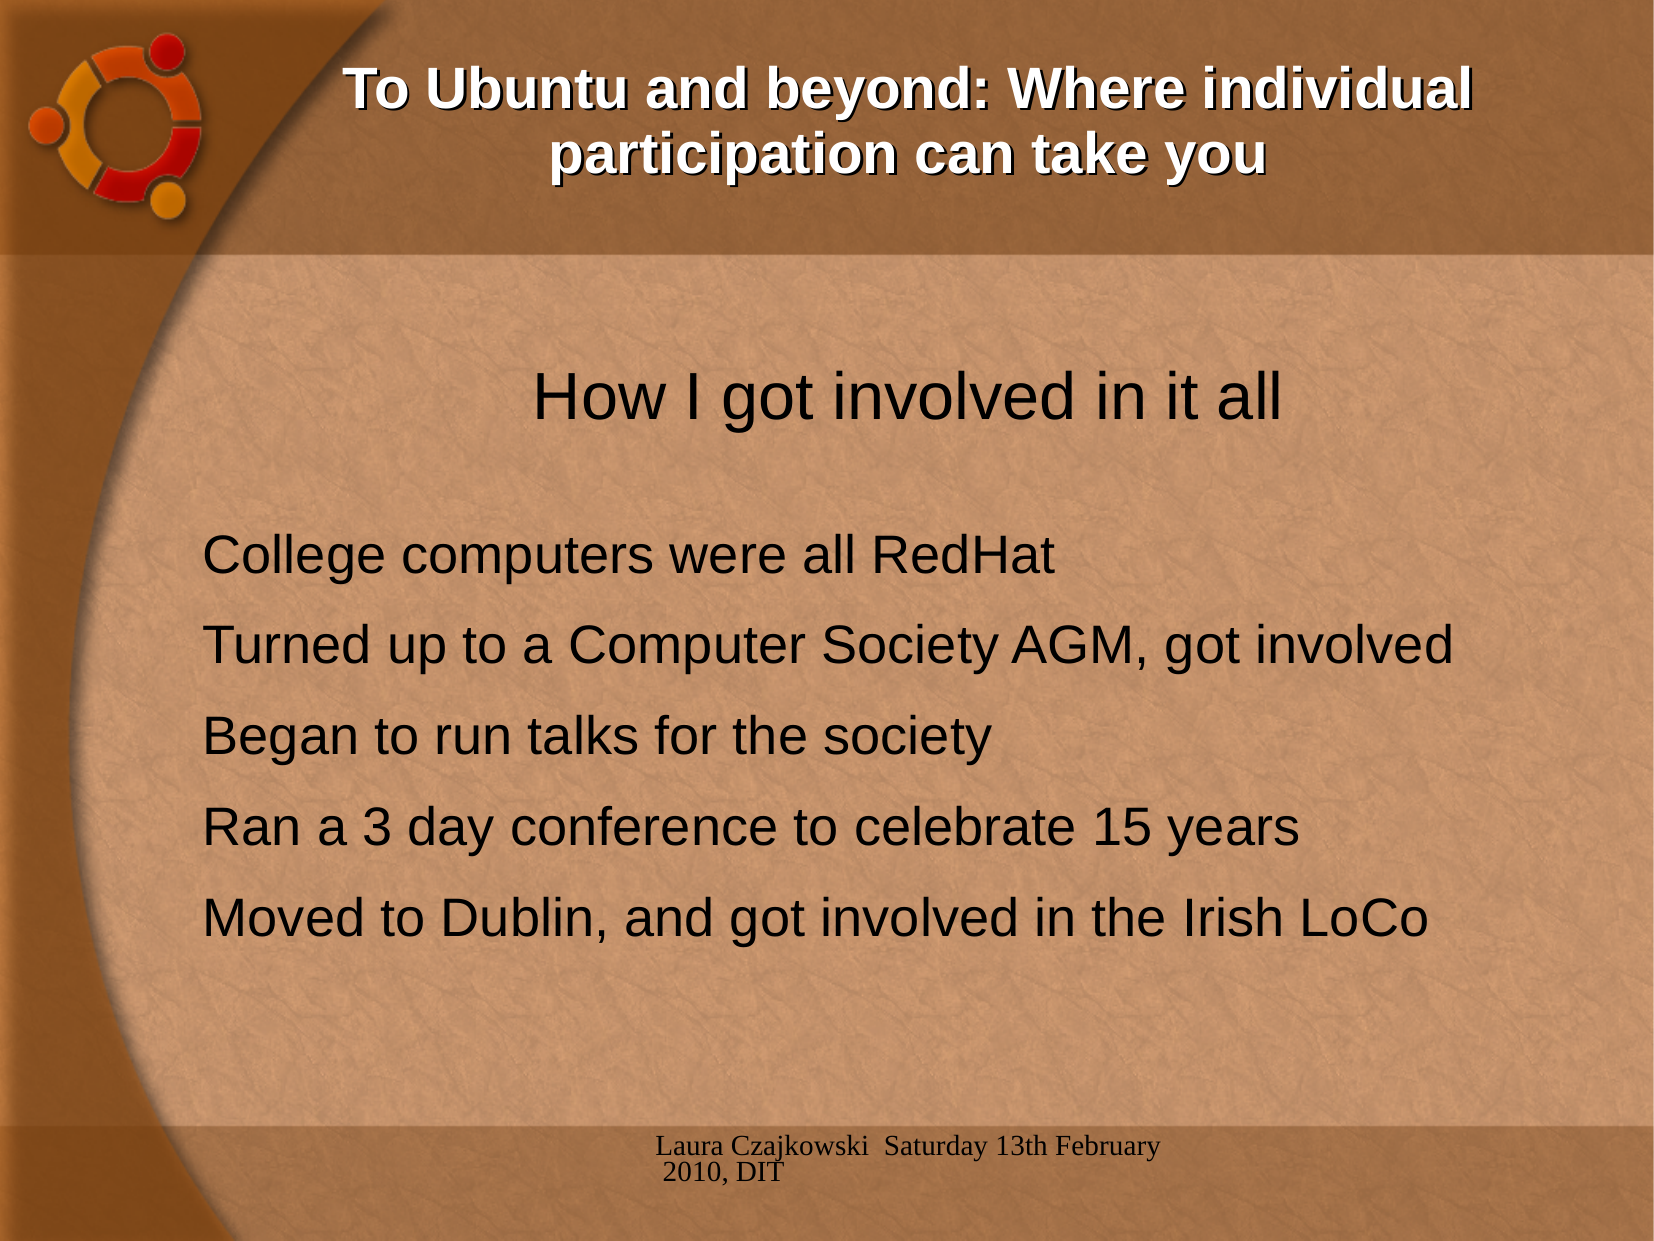

# To Ubuntu and beyond: Where individual participation can take you
How I got involved in it all
 College computers were all RedHat
 Turned up to a Computer Society AGM, got involved
 Began to run talks for the society
 Ran a 3 day conference to celebrate 15 years
 Moved to Dublin, and got involved in the Irish LoCo
Laura Czajkowski Saturday 13th February 2010, DIT